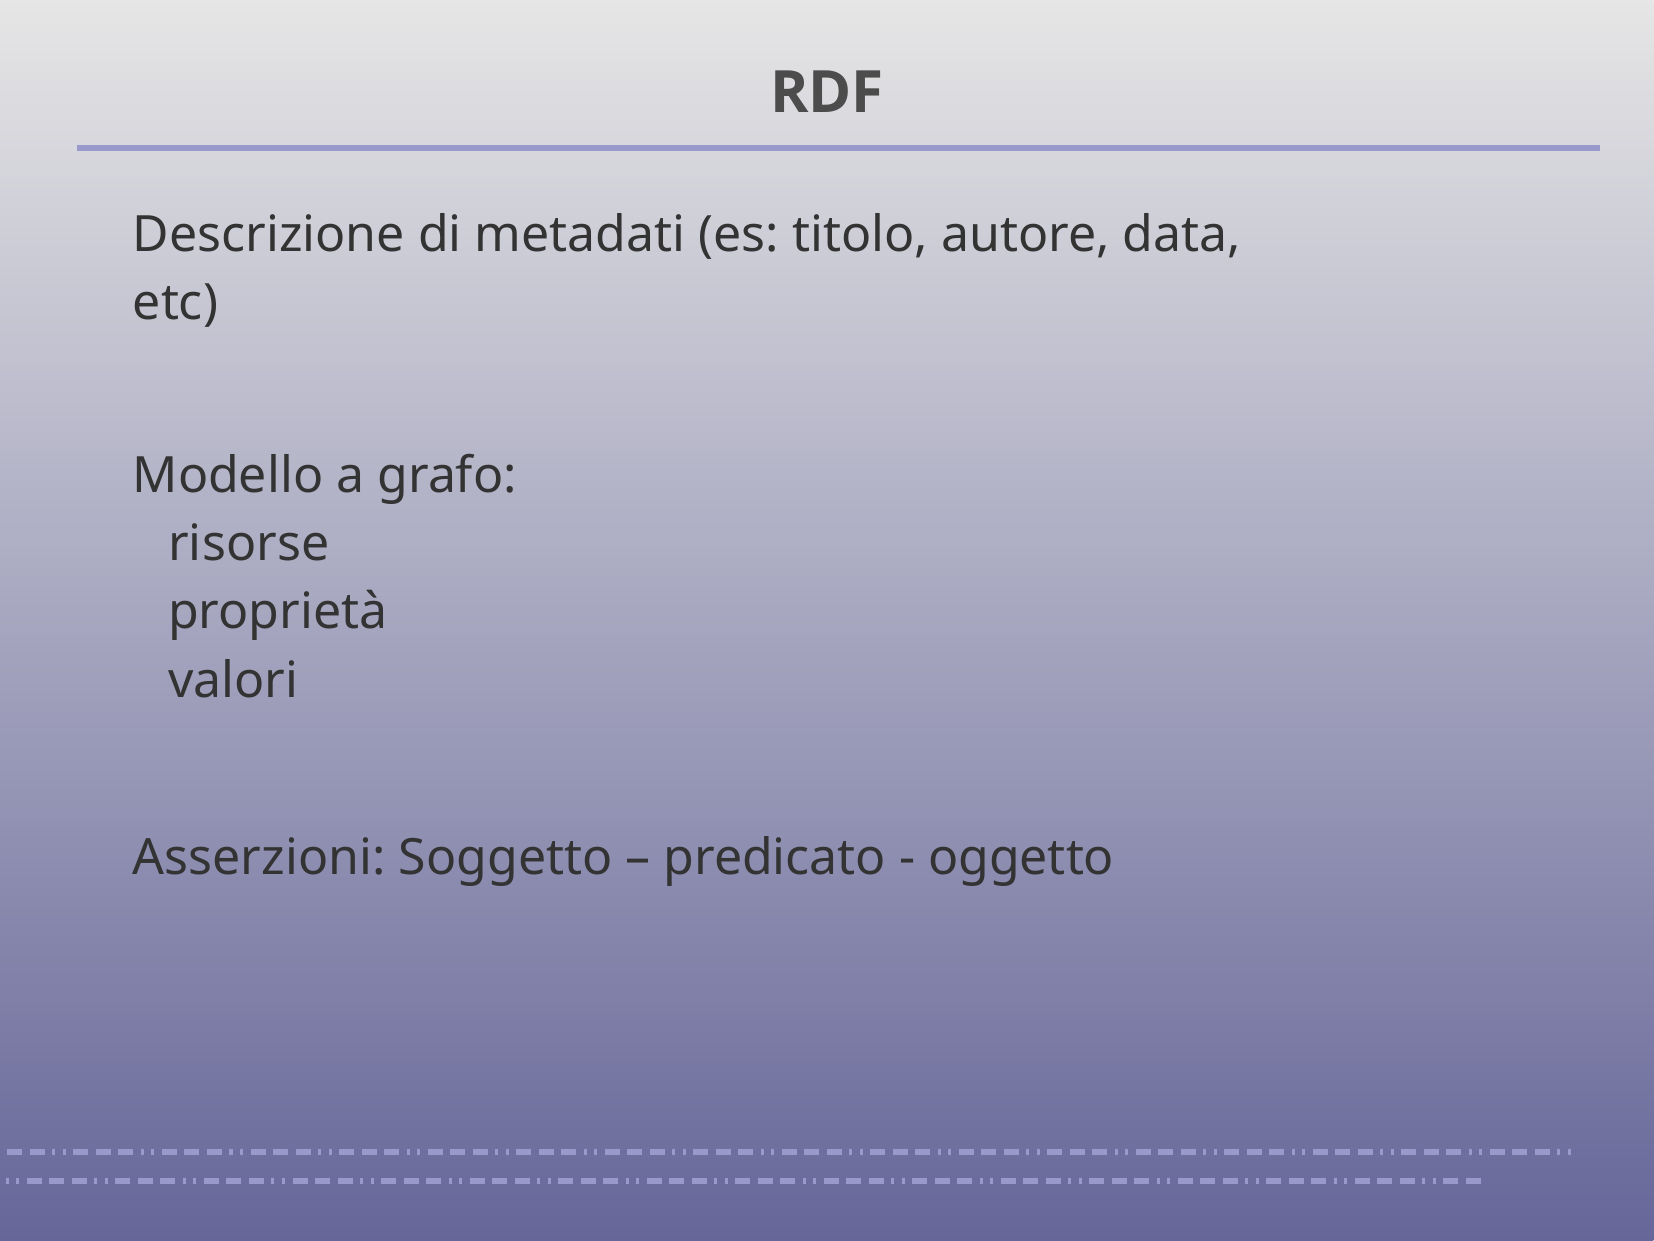

RDF
Descrizione di metadati (es: titolo, autore, data, etc)
Modello a grafo:
risorse
proprietà
valori
Asserzioni: Soggetto – predicato - oggetto